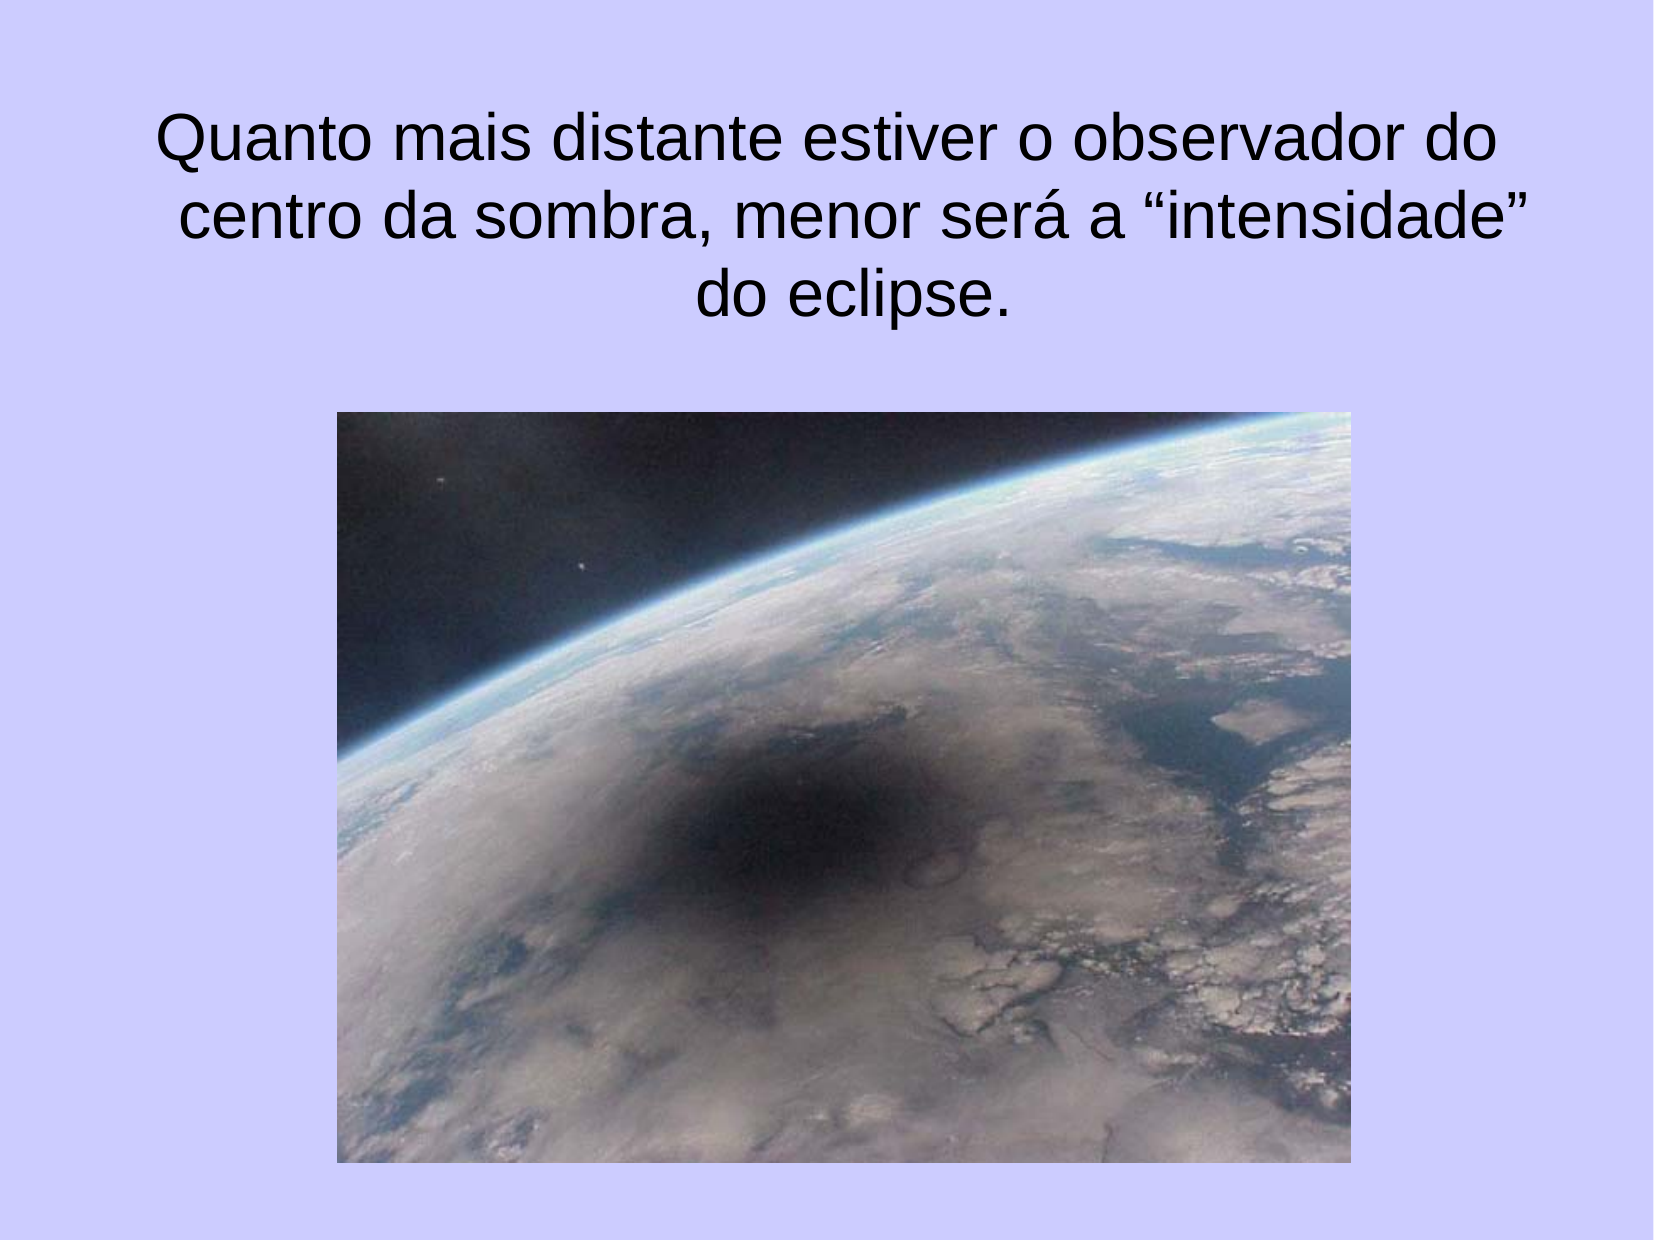

#
Quanto mais distante estiver o observador do centro da sombra, menor será a “intensidade” do eclipse.